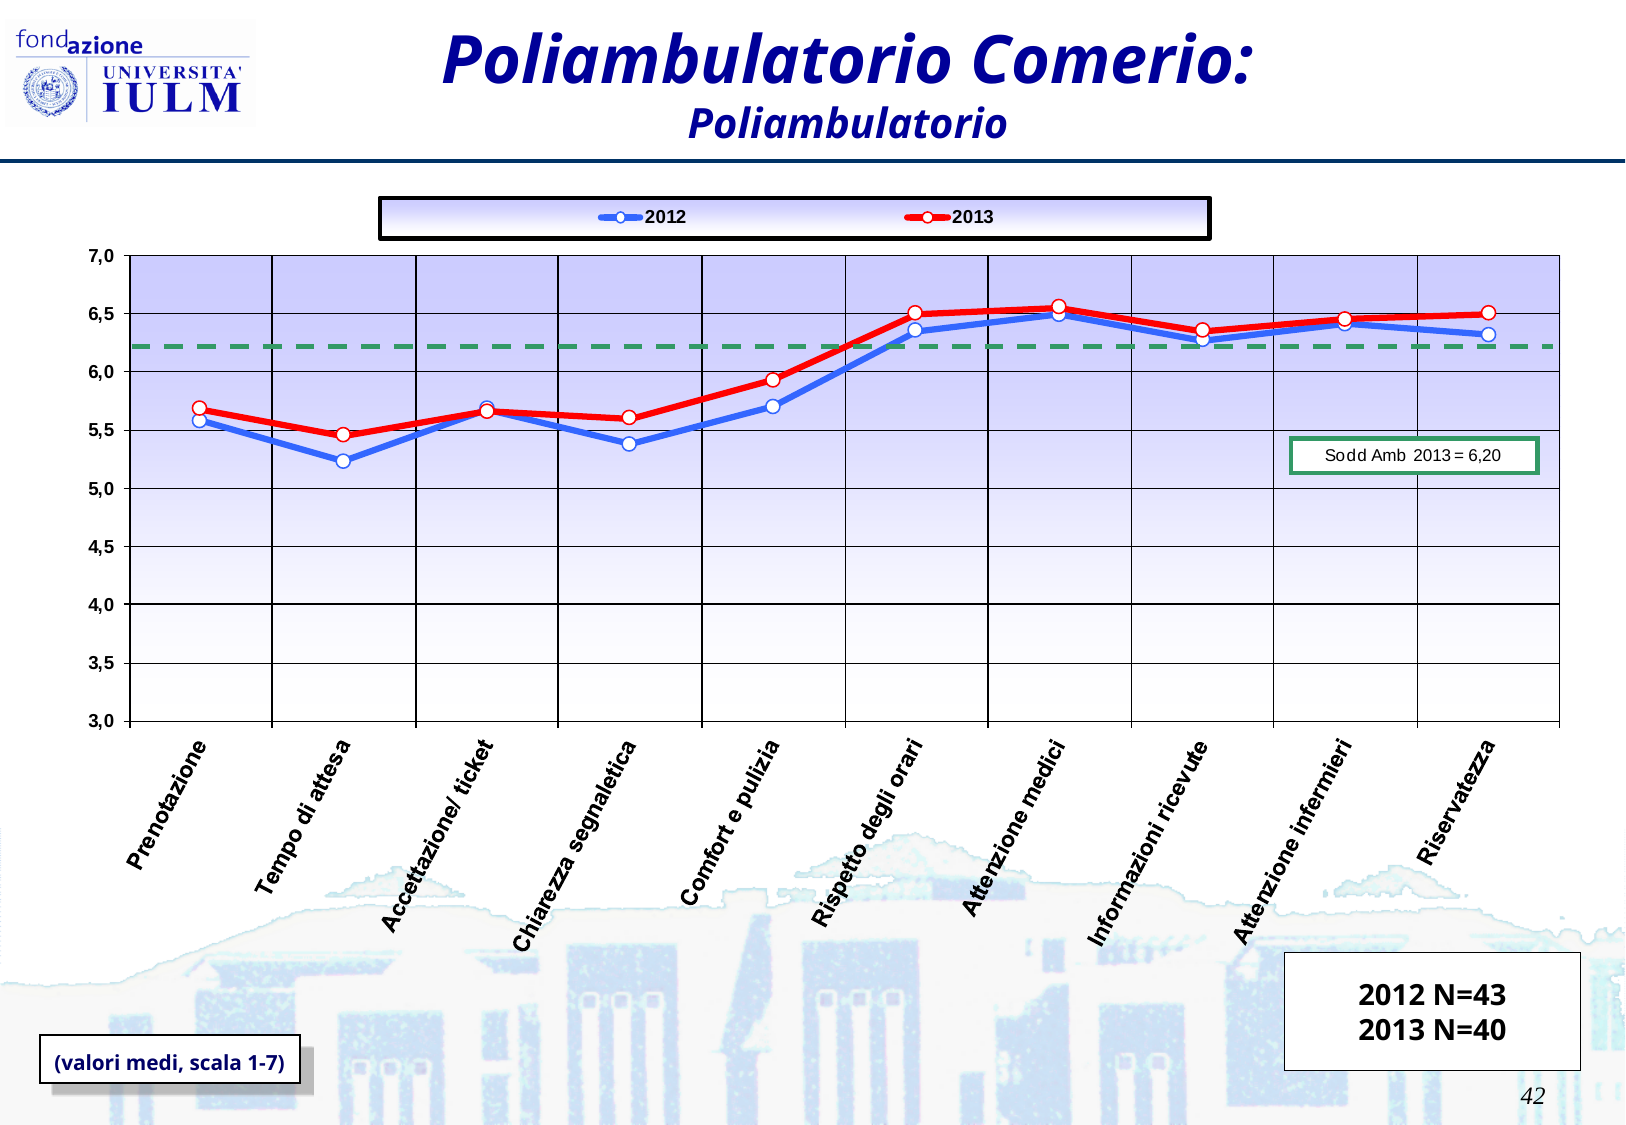

Poliambulatorio Comerio: Poliambulatorio
2012 N=43
2013 N=40
(valori medi, scala 1-7)